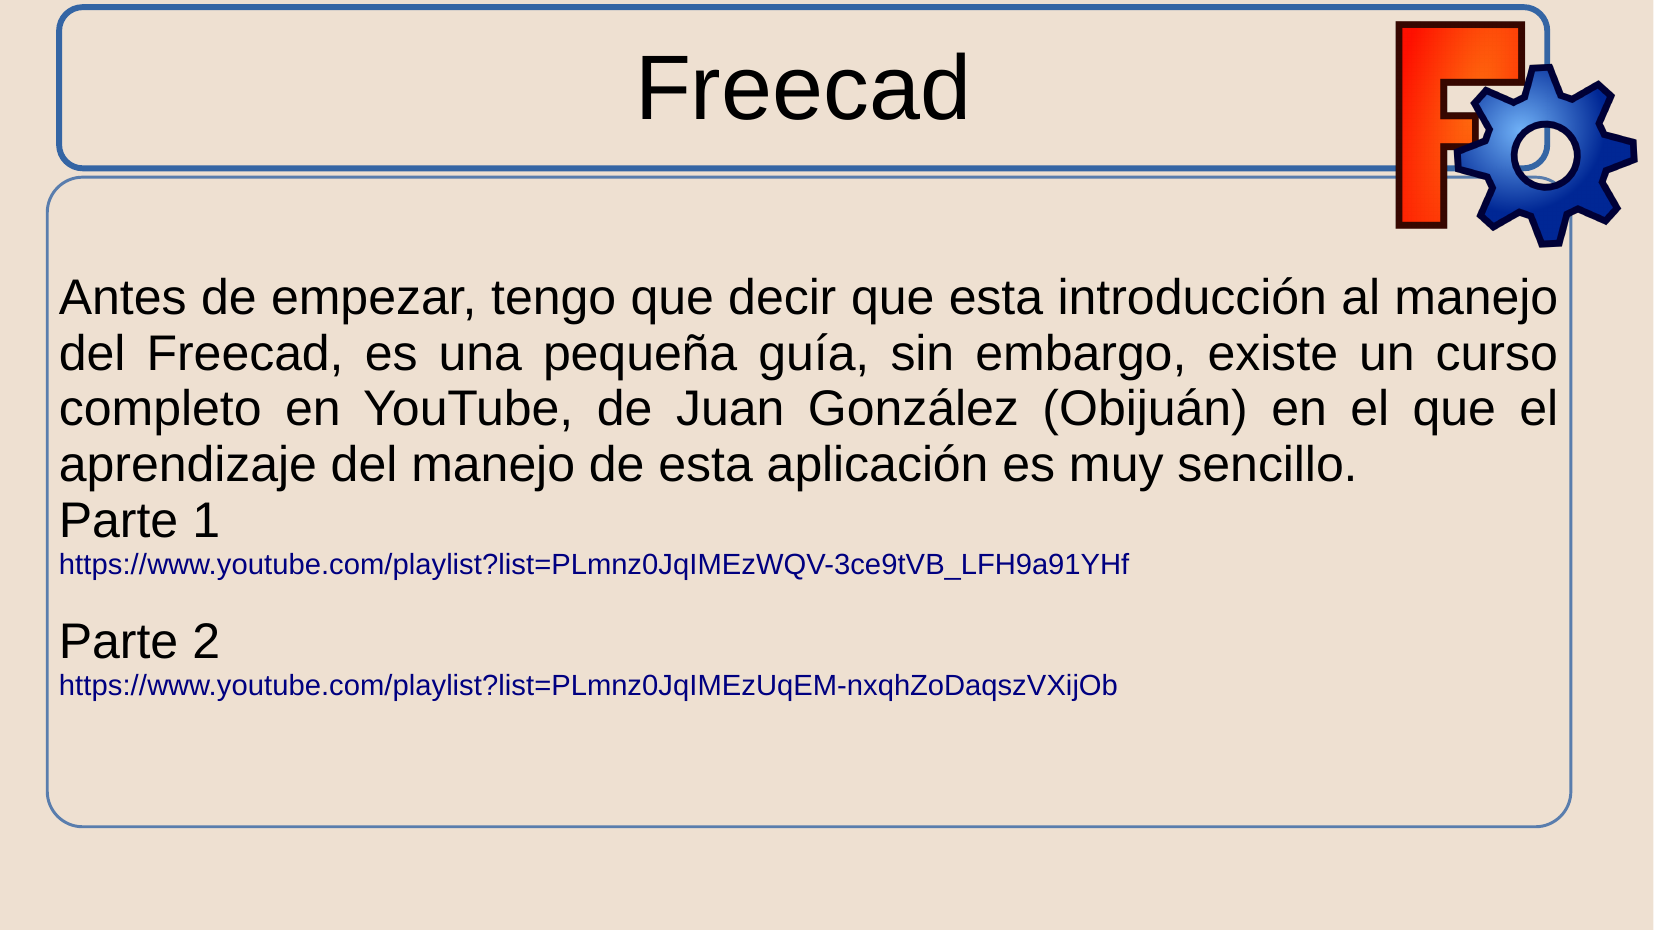

# Freecad
Antes de empezar, tengo que decir que esta introducción al manejo del Freecad, es una pequeña guía, sin embargo, existe un curso completo en YouTube, de Juan González (Obijuán) en el que el aprendizaje del manejo de esta aplicación es muy sencillo.
Parte 1
https://www.youtube.com/playlist?list=PLmnz0JqIMEzWQV-3ce9tVB_LFH9a91YHf
Parte 2
https://www.youtube.com/playlist?list=PLmnz0JqIMEzUqEM-nxqhZoDaqszVXijOb